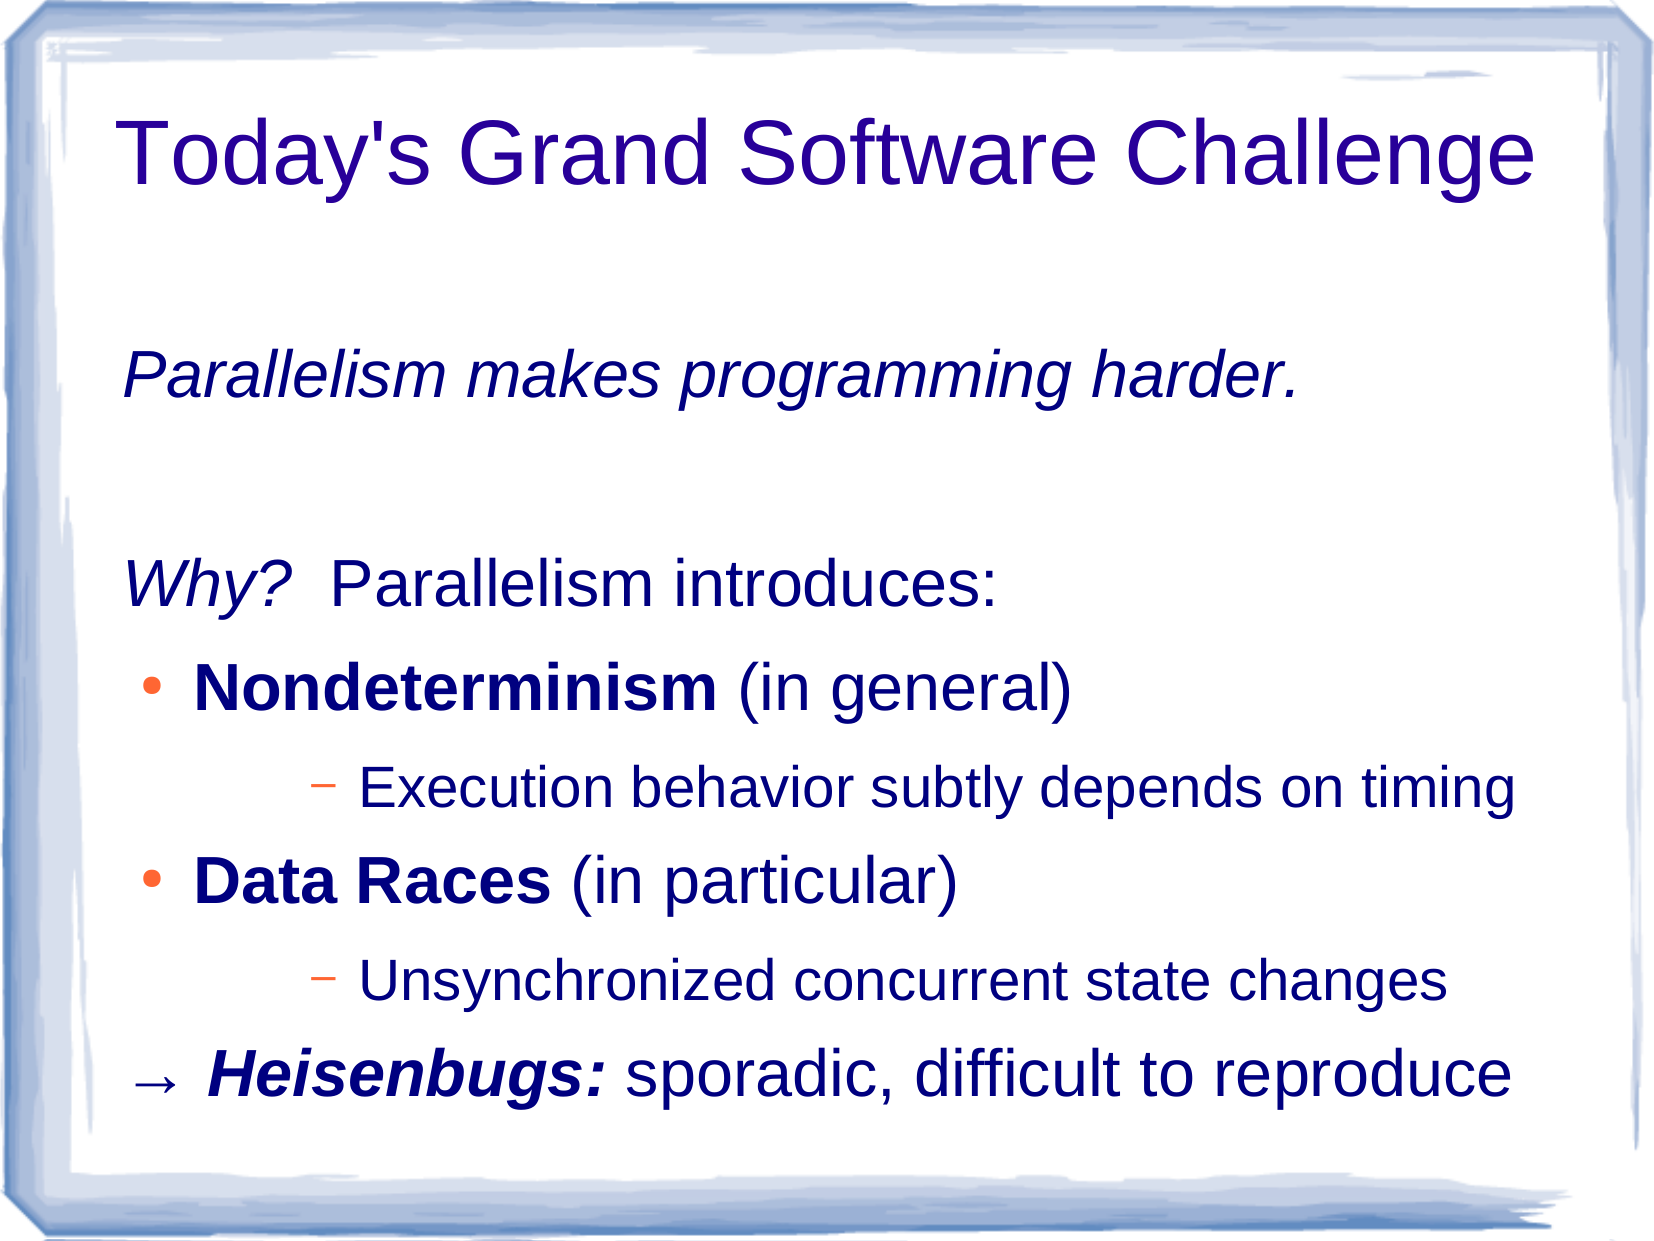

# Today's Grand Software Challenge
Parallelism makes programming harder.
Why? Parallelism introduces:
Nondeterminism (in general)
Execution behavior subtly depends on timing
Data Races (in particular)
Unsynchronized concurrent state changes
→ Heisenbugs: sporadic, difficult to reproduce